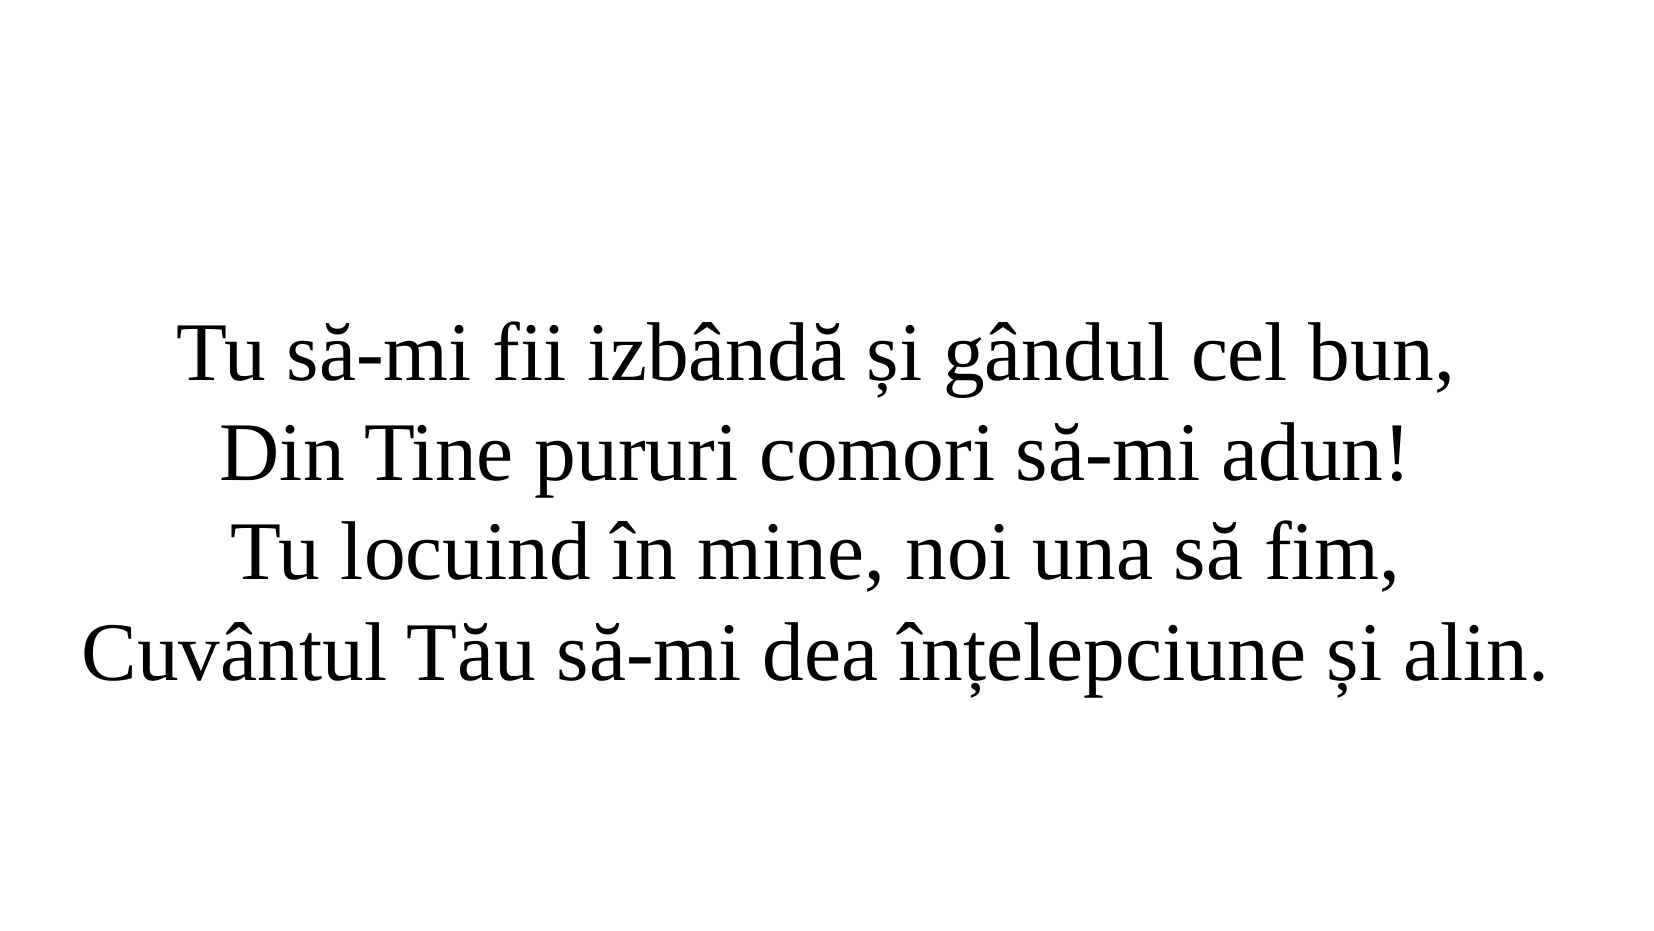

# Tu să-mi fii izbândă și gândul cel bun, Din Tine pururi comori să-mi adun! Tu locuind în mine, noi una să fim, Cuvântul Tău să-mi dea înțelepciune și alin.